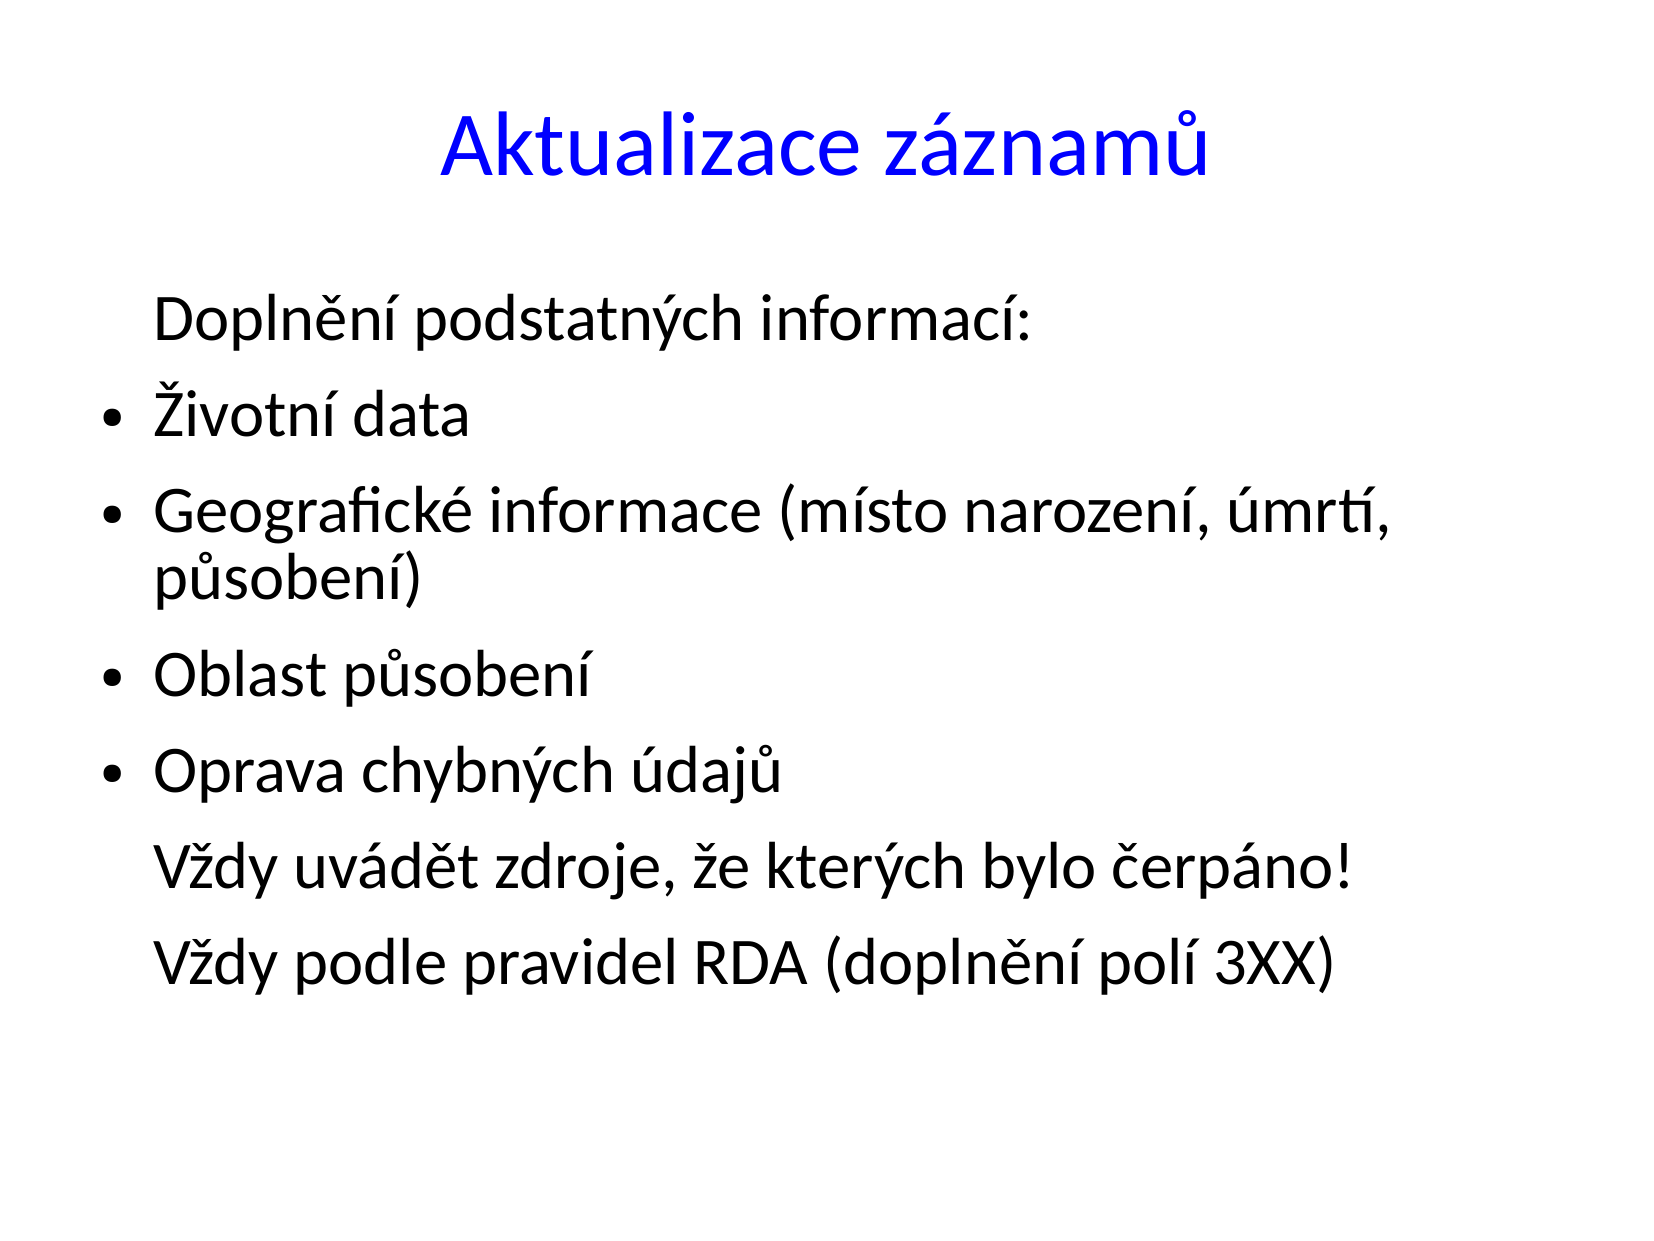

# Aktualizace záznamů
Doplnění podstatných informací:
Životní data
Geografické informace (místo narození, úmrtí, působení)
Oblast působení
Oprava chybných údajů
Vždy uvádět zdroje, že kterých bylo čerpáno!
Vždy podle pravidel RDA (doplnění polí 3XX)